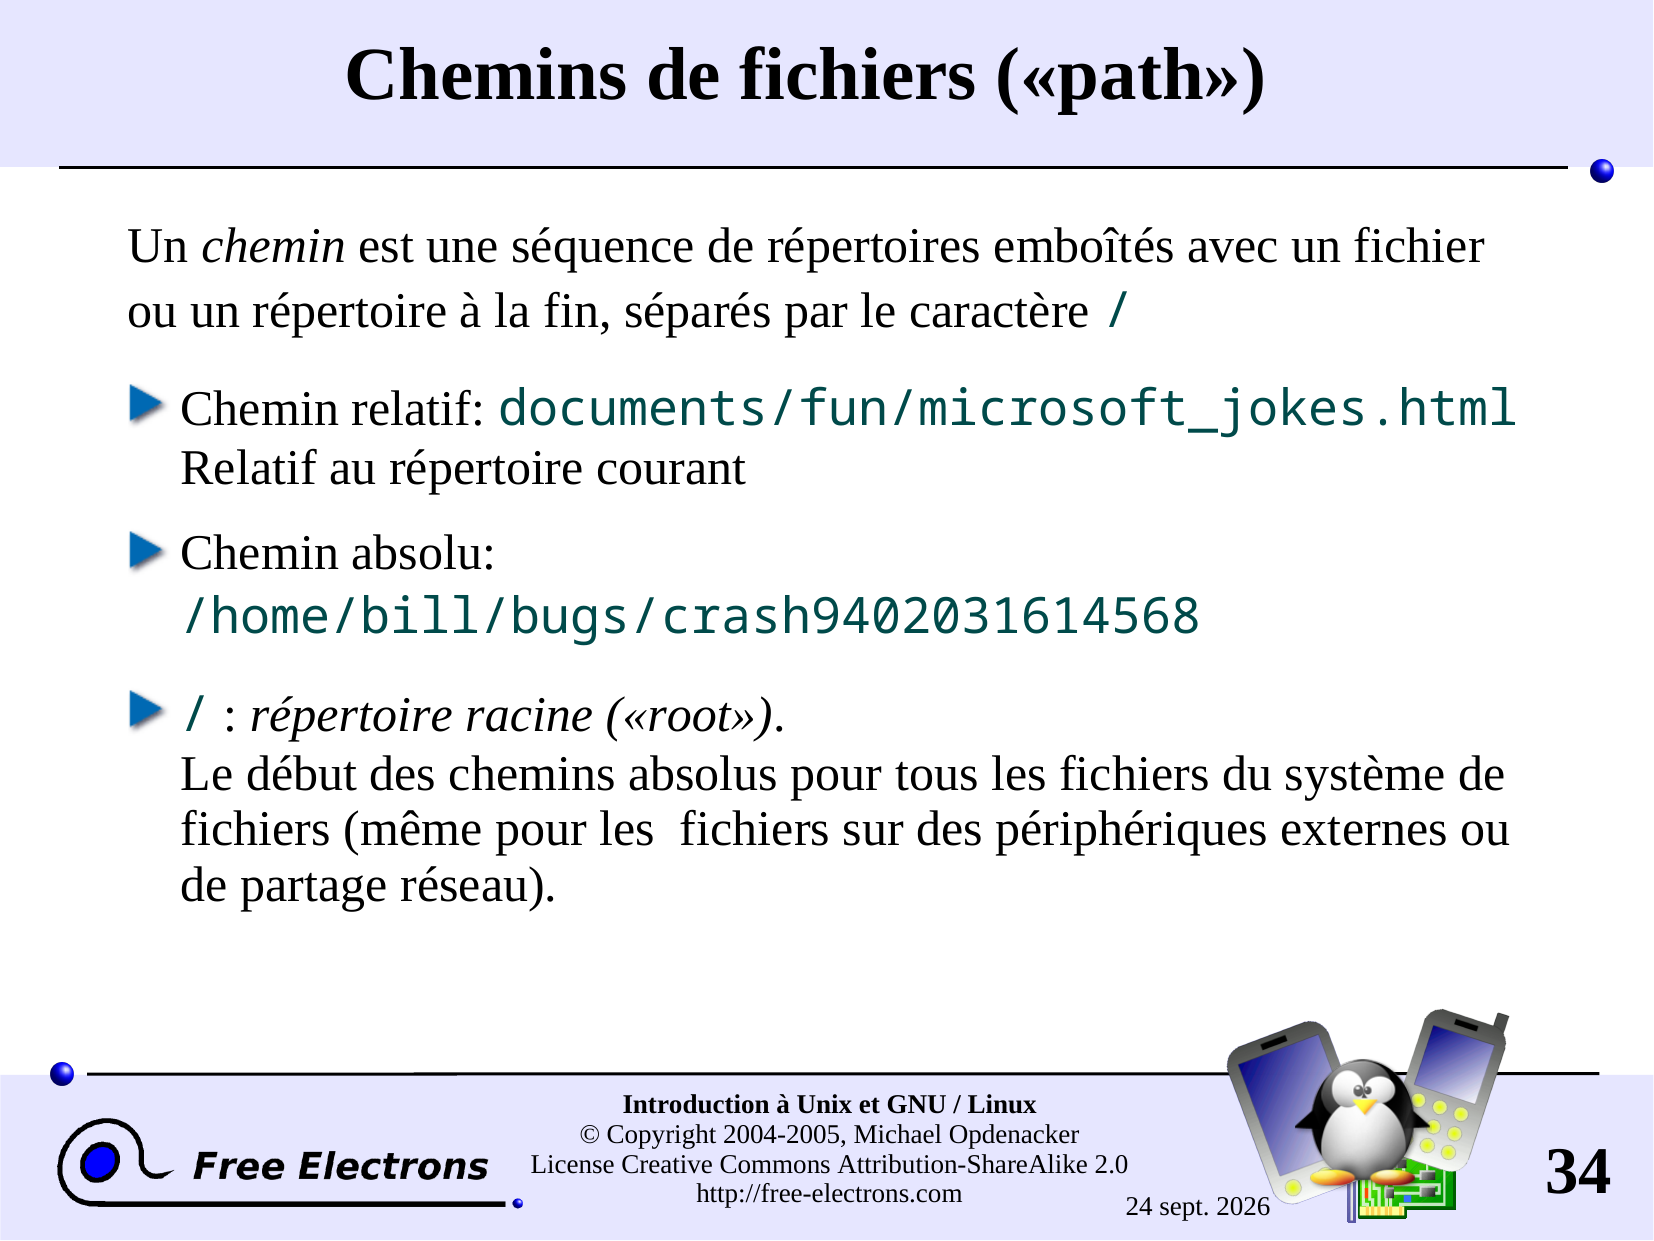

# Chemins de fichiers («path»)
Un chemin est une séquence de répertoires emboîtés avec un fichier ou un répertoire à la fin, séparés par le caractère /
Chemin relatif: documents/fun/microsoft_jokes.html
Relatif au répertoire courant
Chemin absolu: /home/bill/bugs/crash9402031614568
/ : répertoire racine («root»).
Le début des chemins absolus pour tous les fichiers du système de fichiers (même pour les fichiers sur des périphériques externes ou de partage réseau).